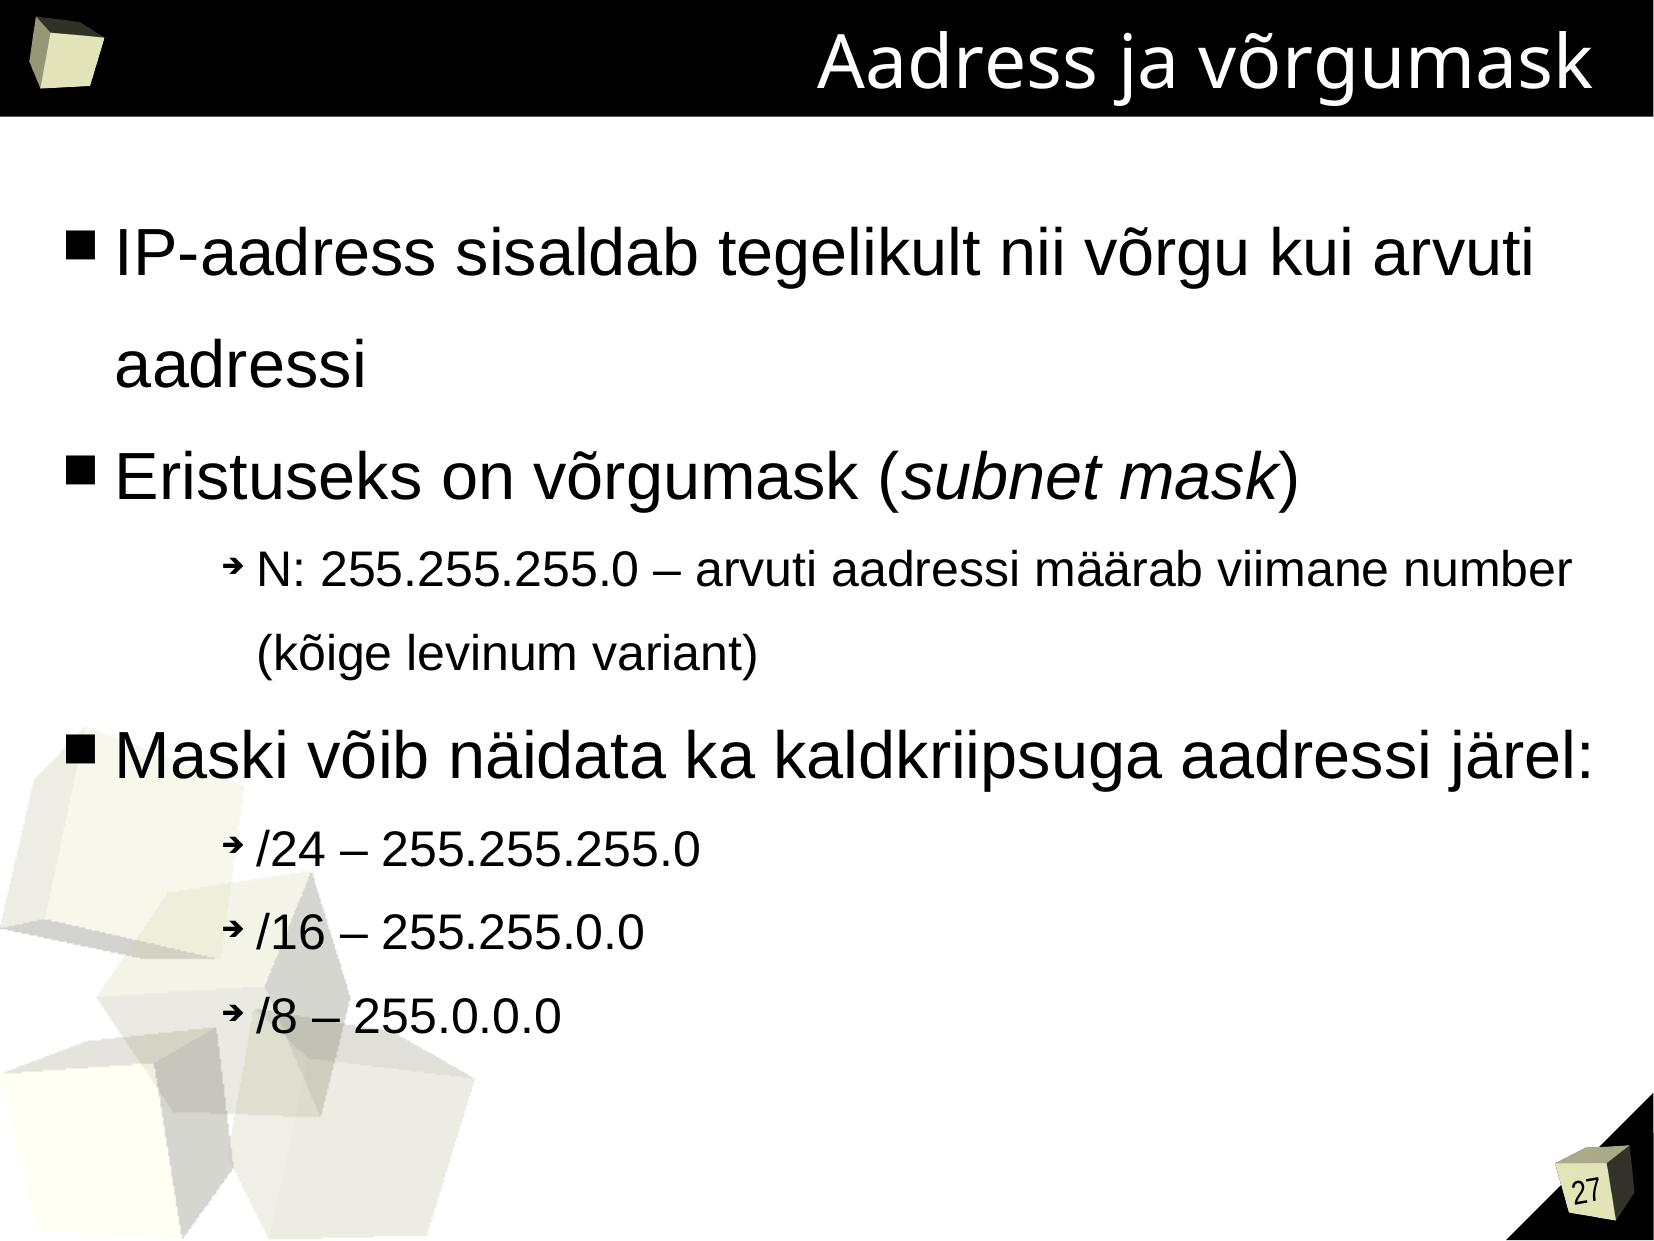

# Aadress ja võrgumask
IP-aadress sisaldab tegelikult nii võrgu kui arvuti aadressi
Eristuseks on võrgumask (subnet mask)
N: 255.255.255.0 – arvuti aadressi määrab viimane number (kõige levinum variant)
Maski võib näidata ka kaldkriipsuga aadressi järel:
/24 – 255.255.255.0
/16 – 255.255.0.0
/8 – 255.0.0.0